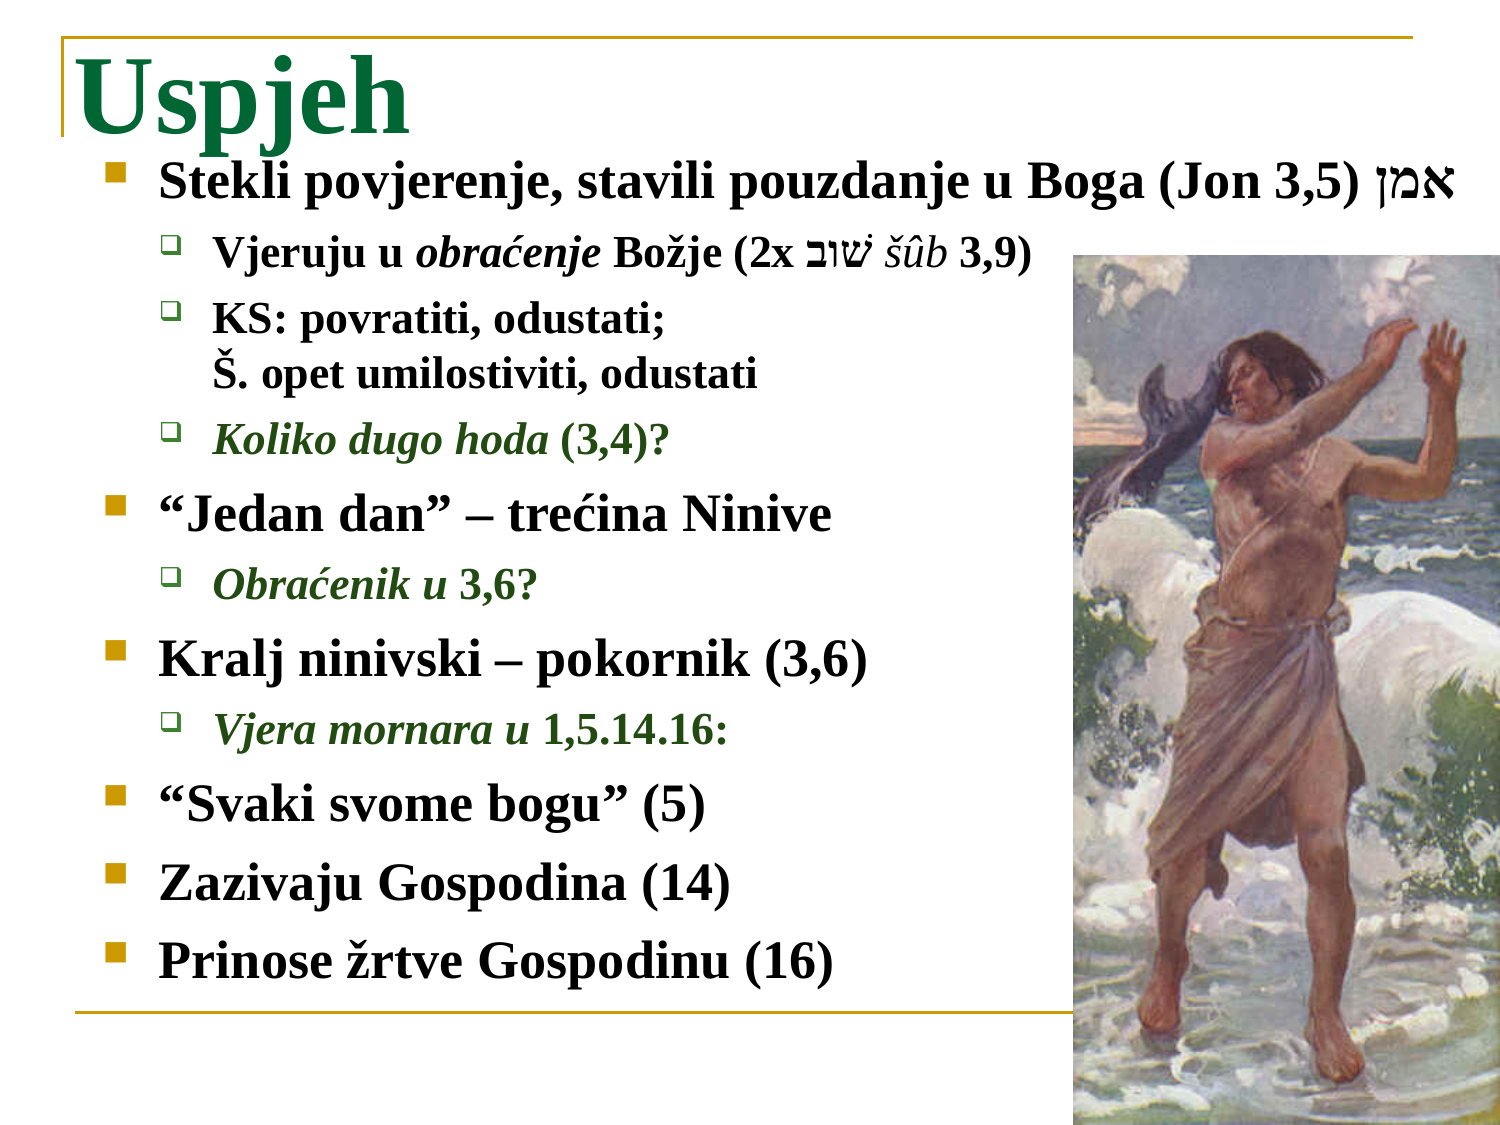

# Uspjeh
Stekli povjerenje, stavili pouzdanje u Boga (Jon 3,5) אמן
Vjeruju u obraćenje Božje (2x שׁוב šûb 3,9)
KS: povratiti, odustati;
Š. opet umilostiviti, odustati
Koliko dugo hoda (3,4)?
“Jedan dan” – trećina Ninive
Obraćenik u 3,6?
Kralj ninivski – pokornik (3,6)
Vjera mornara u 1,5.14.16:
“Svaki svome bogu” (5)
Zazivaju Gospodina (14)
Prinose žrtve Gospodinu (16)